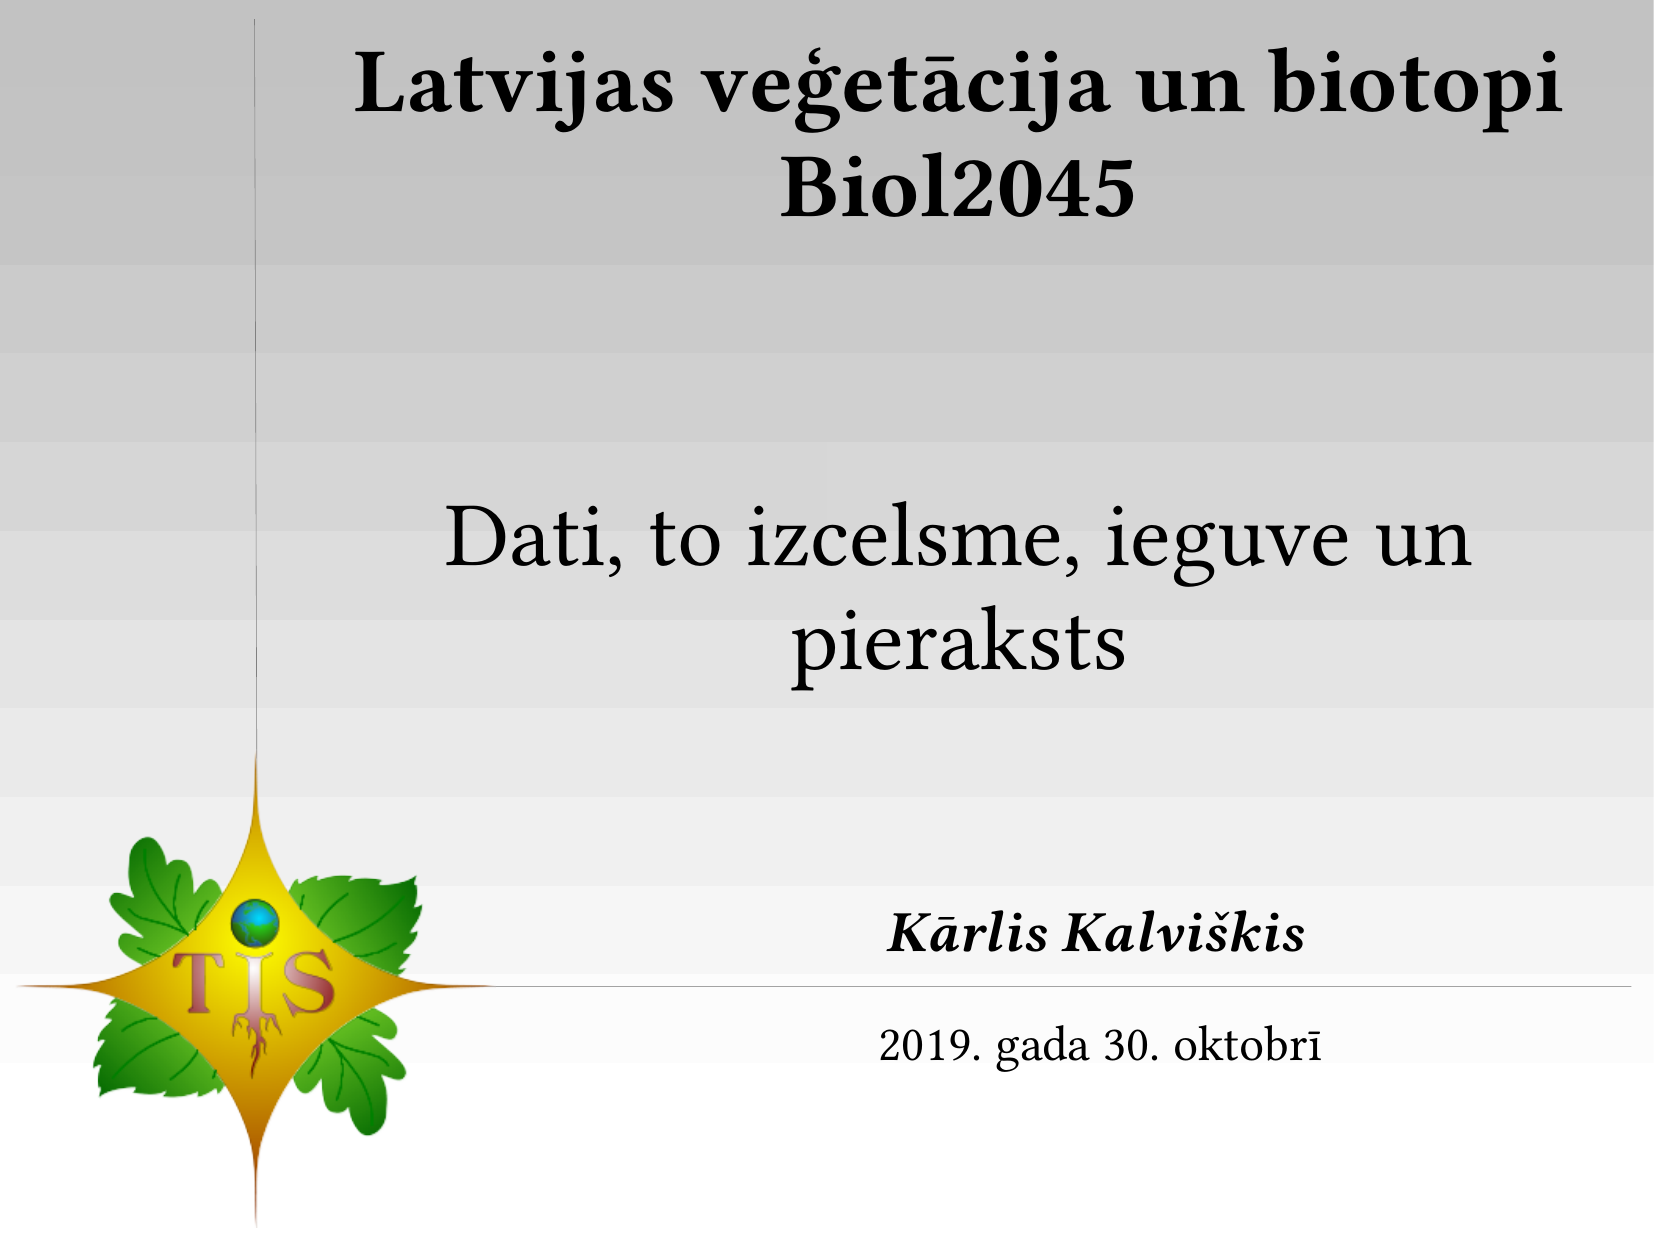

# Dati, to izcelsme, ieguve un pieraksts
Kārlis Kalviškis
2019. gada 30. oktobrī